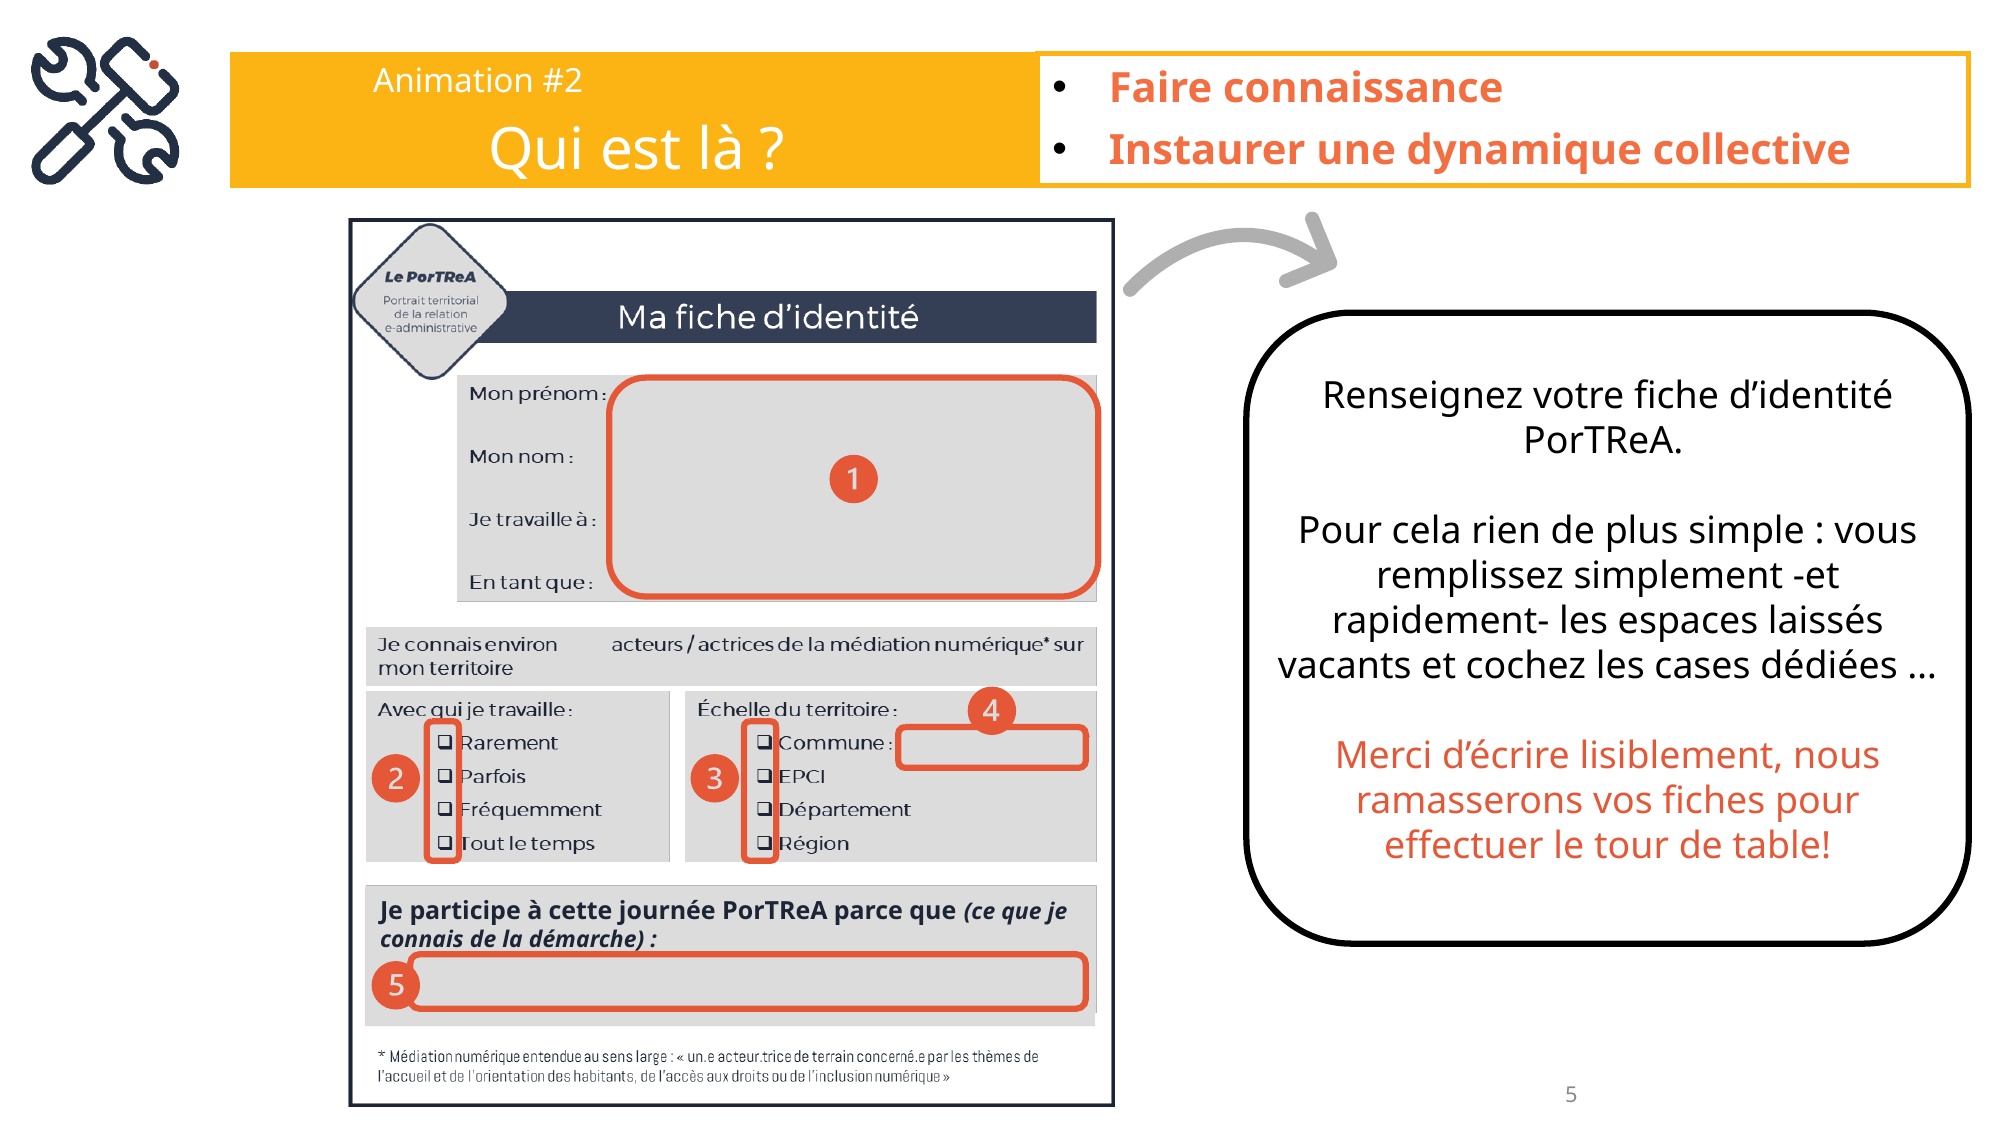

Animation #2
Faire connaissance
Instaurer une dynamique collective
Qui est là ?
Renseignez votre fiche d’identité PorTReA.
Pour cela rien de plus simple : vous remplissez simplement -et rapidement- les espaces laissés vacants et cochez les cases dédiées …
Merci d’écrire lisiblement, nous ramasserons vos fiches pour effectuer le tour de table!
Je participe à cette journée PorTReA parce que (ce que je connais de la démarche) :
2